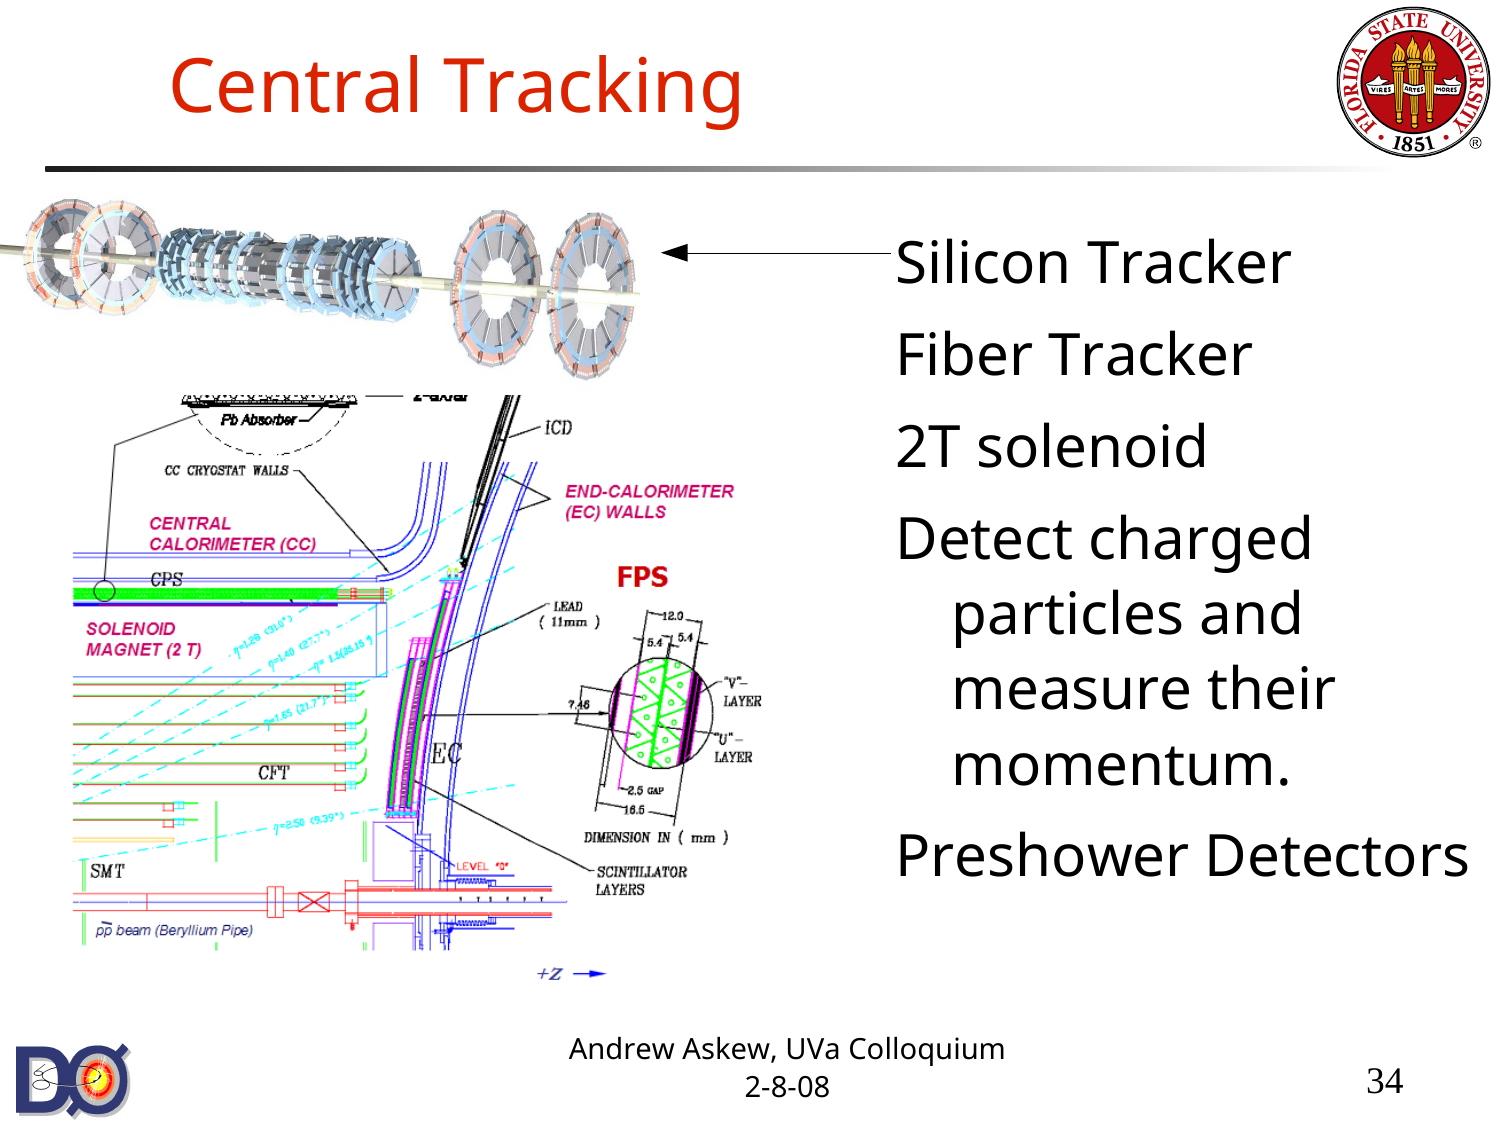

# Central Tracking
Silicon Tracker
Fiber Tracker
2T solenoid
Detect charged particles and measure their momentum.
Preshower Detectors